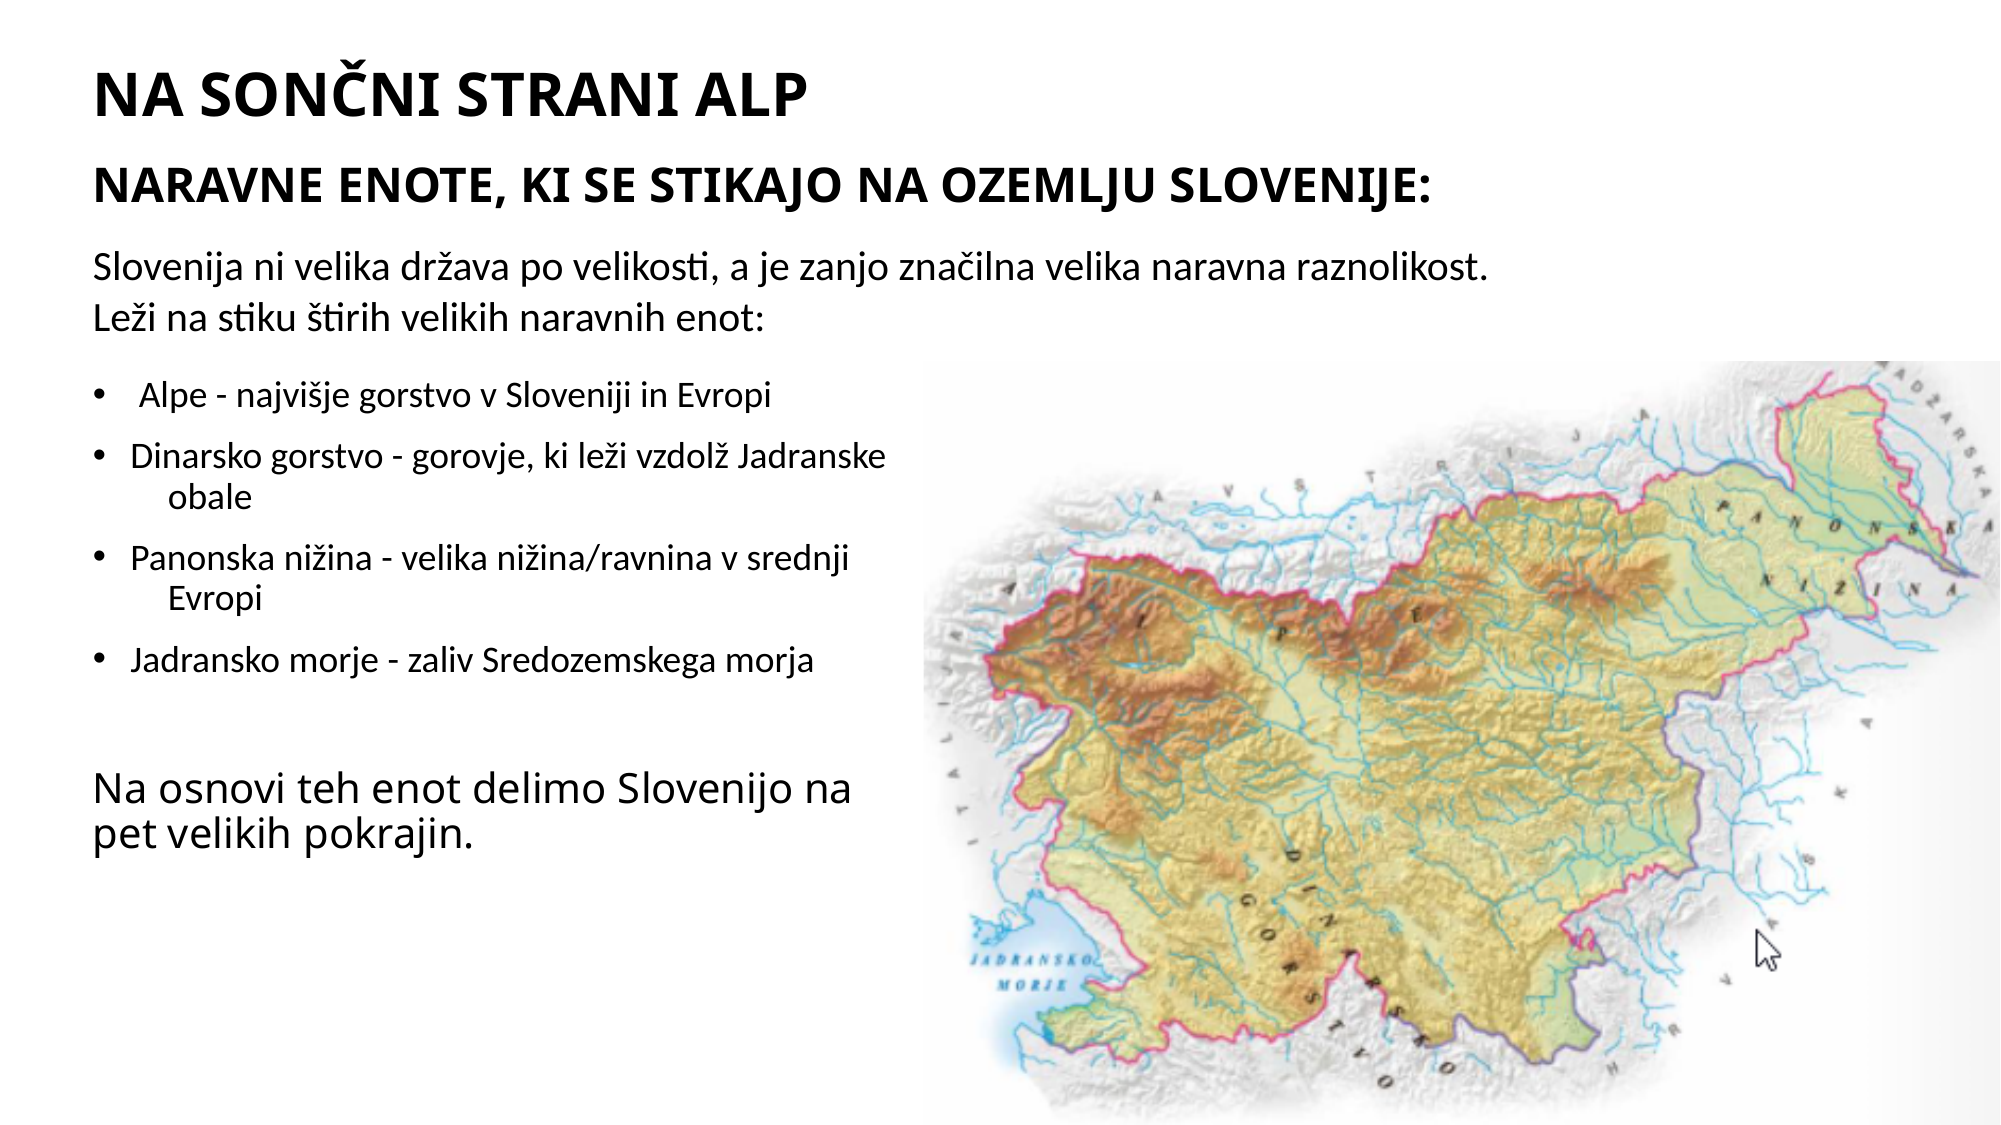

# NA SONČNI STRANI ALP NARAVNE ENOTE, KI SE STIKAJO NA OZEMLJU SLOVENIJE: Slovenija ni velika država po velikosti, a je zanjo značilna velika naravna raznolikost. Leži na stiku štirih velikih naravnih enot:
 Alpe - najvišje gorstvo v Sloveniji in Evropi
Dinarsko gorstvo - gorovje, ki leži vzdolž Jadranske obale
Panonska nižina - velika nižina/ravnina v srednji Evropi
Jadransko morje - zaliv Sredozemskega morja
Na osnovi teh enot delimo Slovenijo na pet velikih pokrajin.